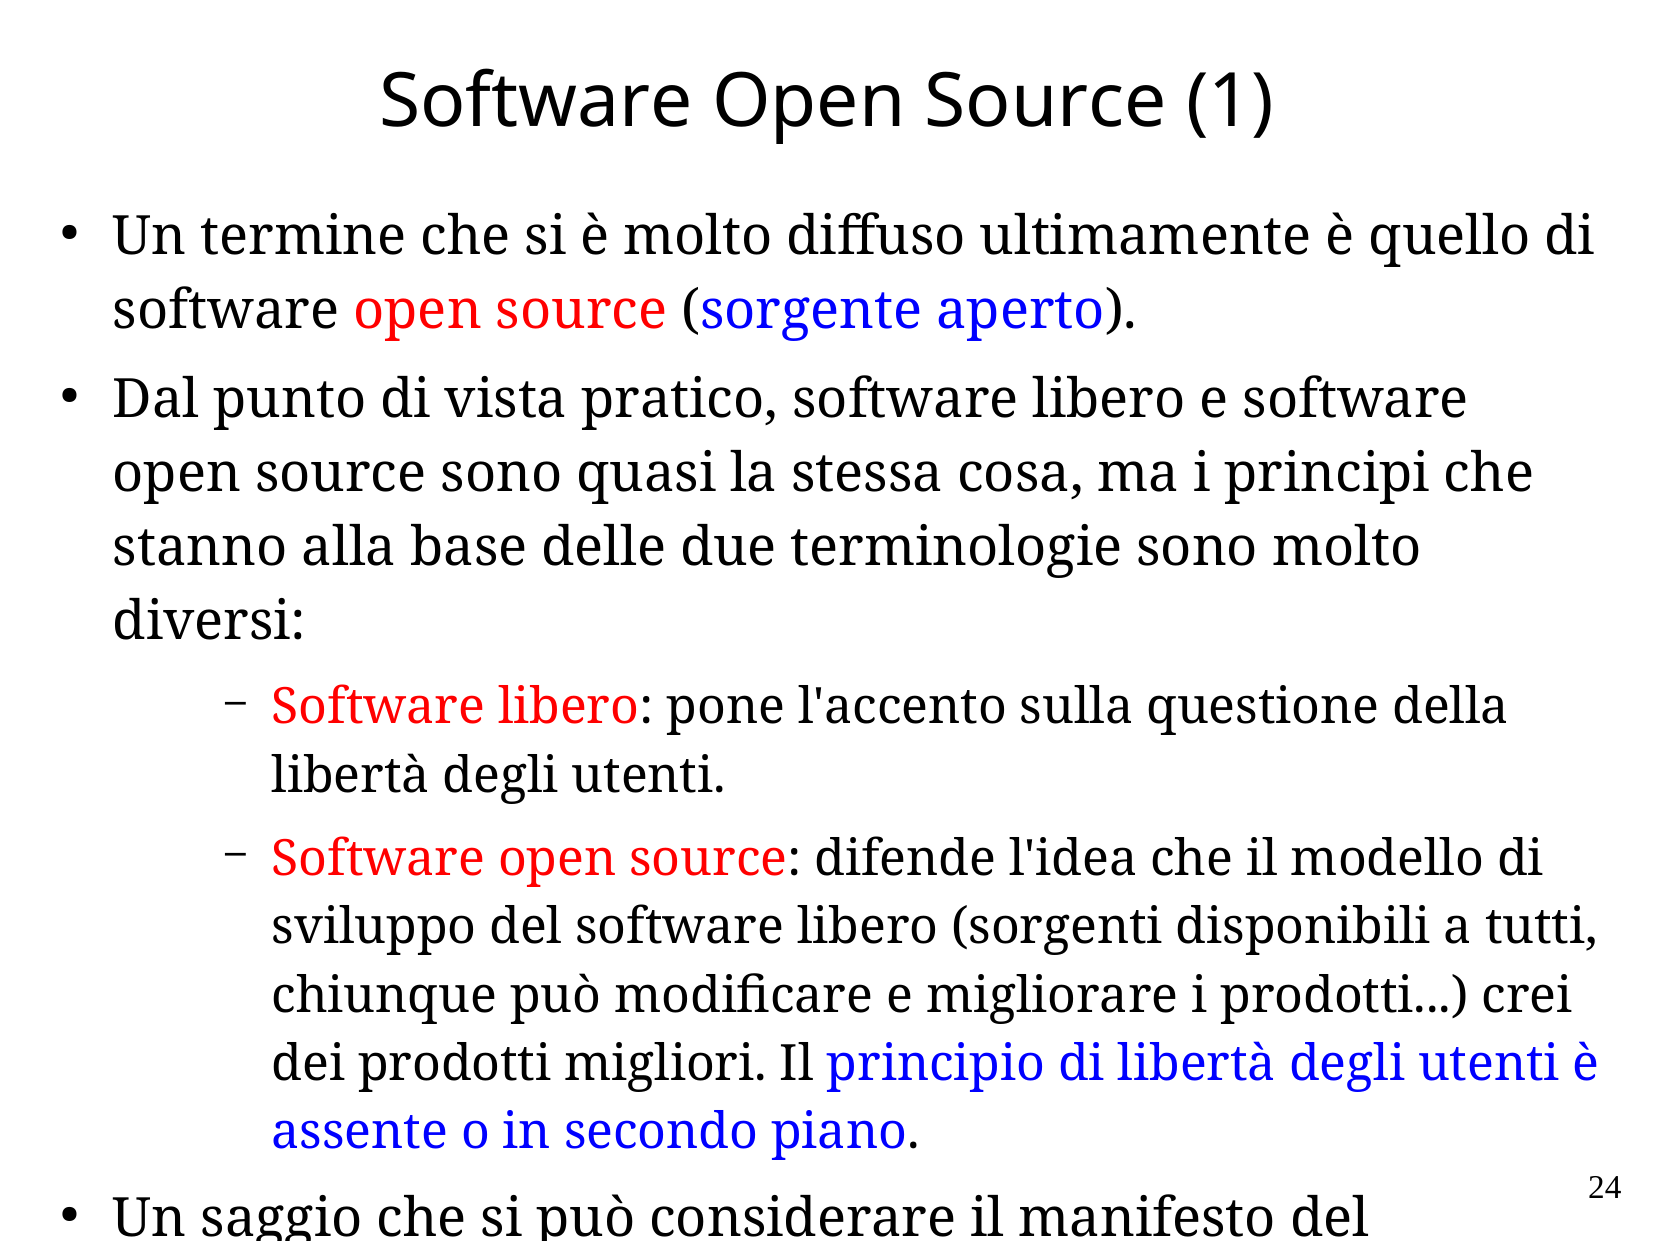

# Software Open Source (1)
Un termine che si è molto diffuso ultimamente è quello di software open source (sorgente aperto).
Dal punto di vista pratico, software libero e software open source sono quasi la stessa cosa, ma i principi che stanno alla base delle due terminologie sono molto diversi:
Software libero: pone l'accento sulla questione della libertà degli utenti.
Software open source: difende l'idea che il modello di sviluppo del software libero (sorgenti disponibili a tutti, chiunque può modificare e migliorare i prodotti...) crei dei prodotti migliori. Il principio di libertà degli utenti è assente o in secondo piano.
Un saggio che si può considerare il manifesto del movimento open-source è “La cattedrale e il bazaar” di Eric S. Raymond
http://www.apogeonline.com/openpress/doc/cathedral.html